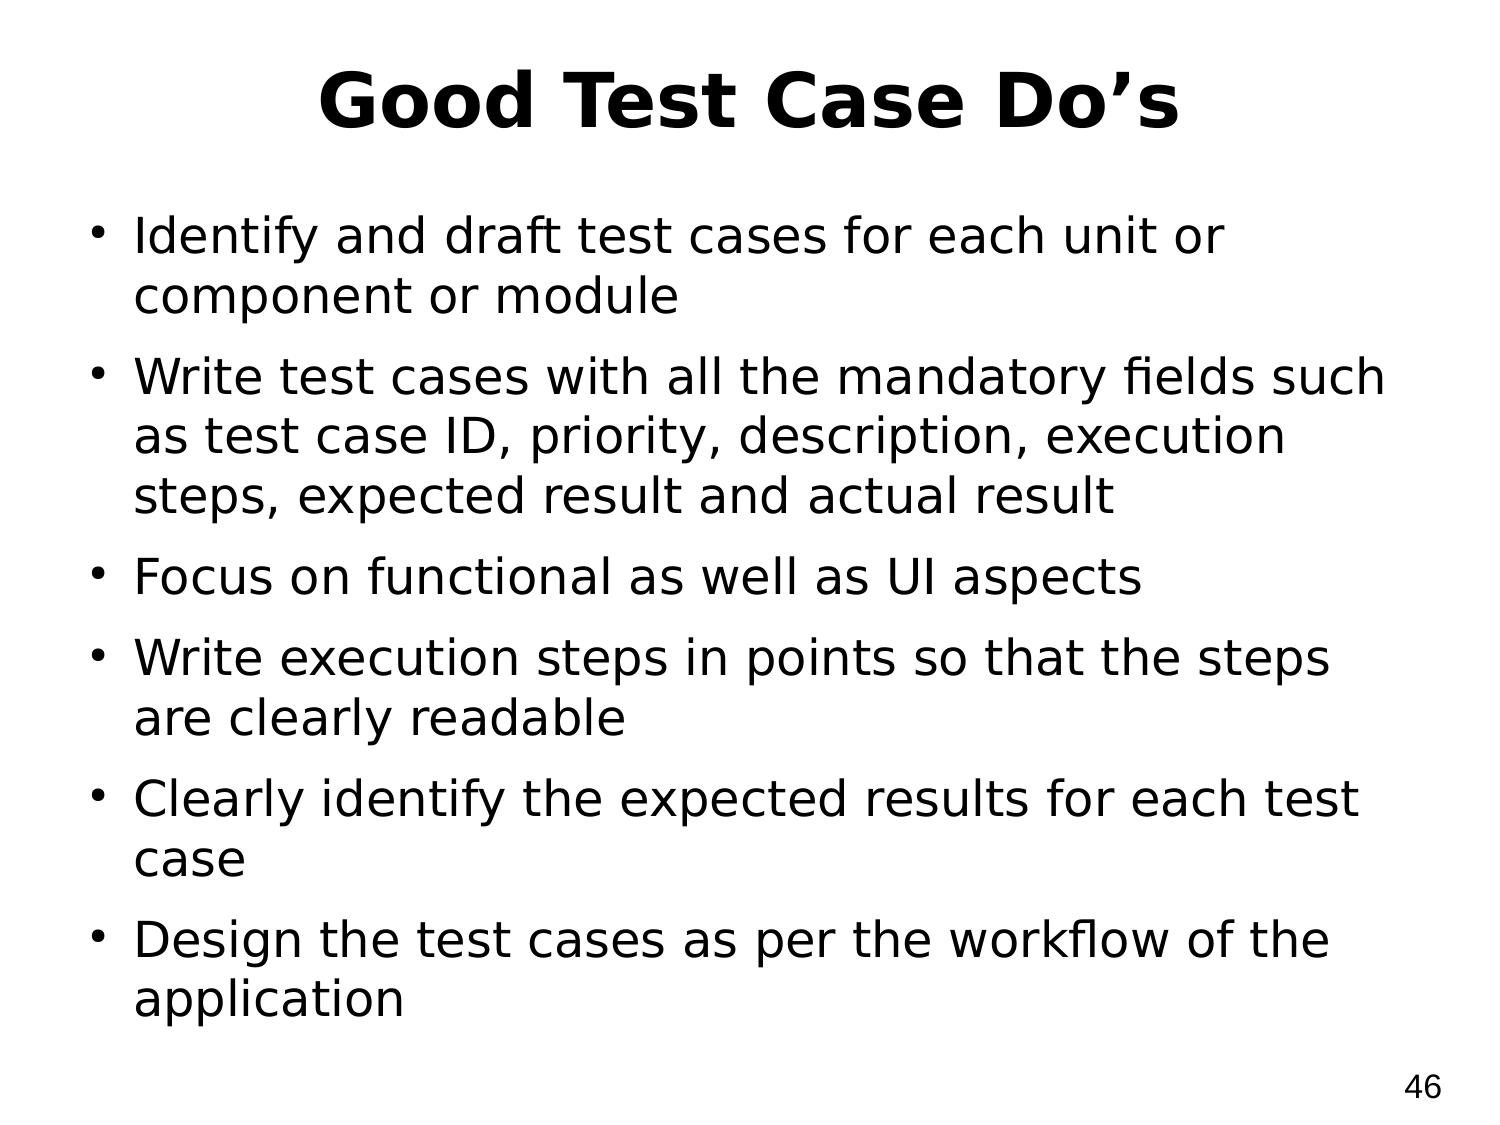

# Good Test Case Do’s
Identify and draft test cases for each unit or component or module
Write test cases with all the mandatory fields such as test case ID, priority, description, execution steps, expected result and actual result
Focus on functional as well as UI aspects
Write execution steps in points so that the steps are clearly readable
Clearly identify the expected results for each test case
Design the test cases as per the workflow of the application